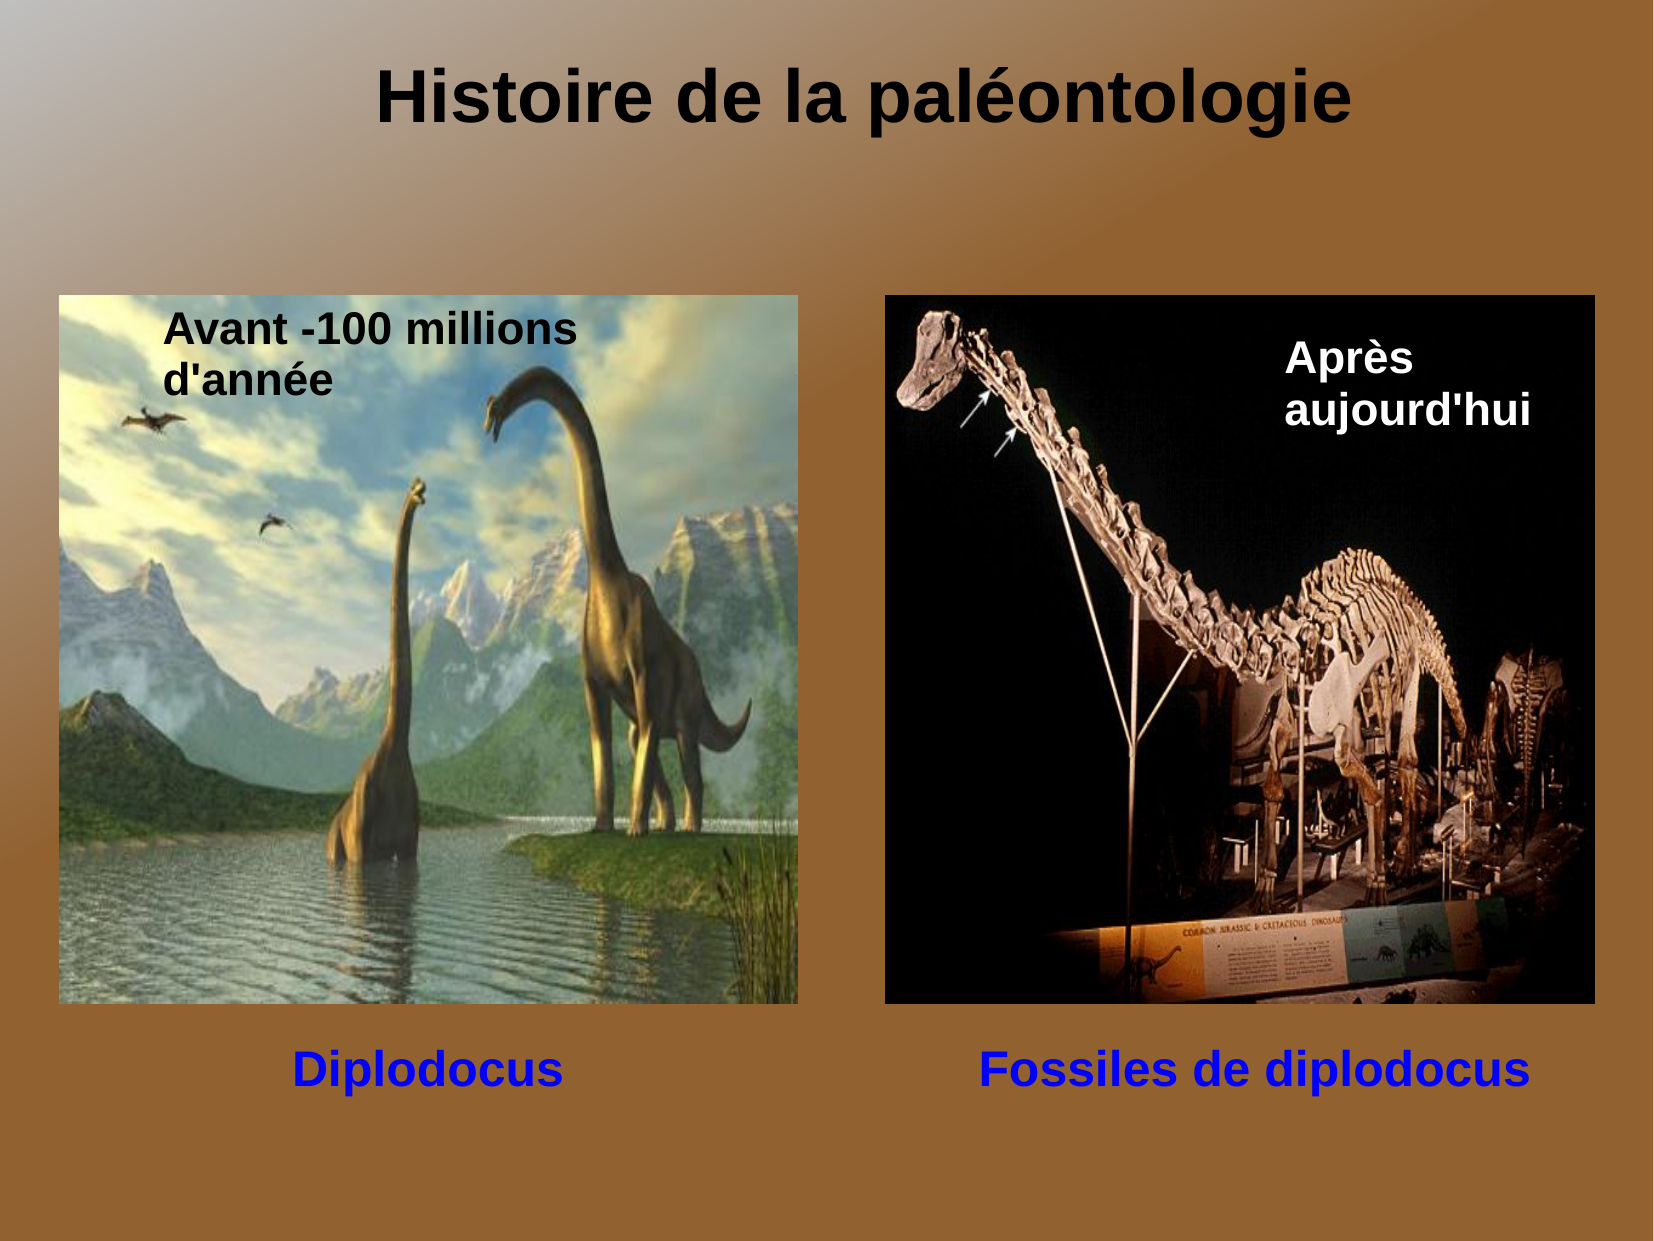

Histoire de la paléontologie
Avant -100 millions d'année
Après
aujourd'hui
après
Diplodocus
Fossiles de diplodocus